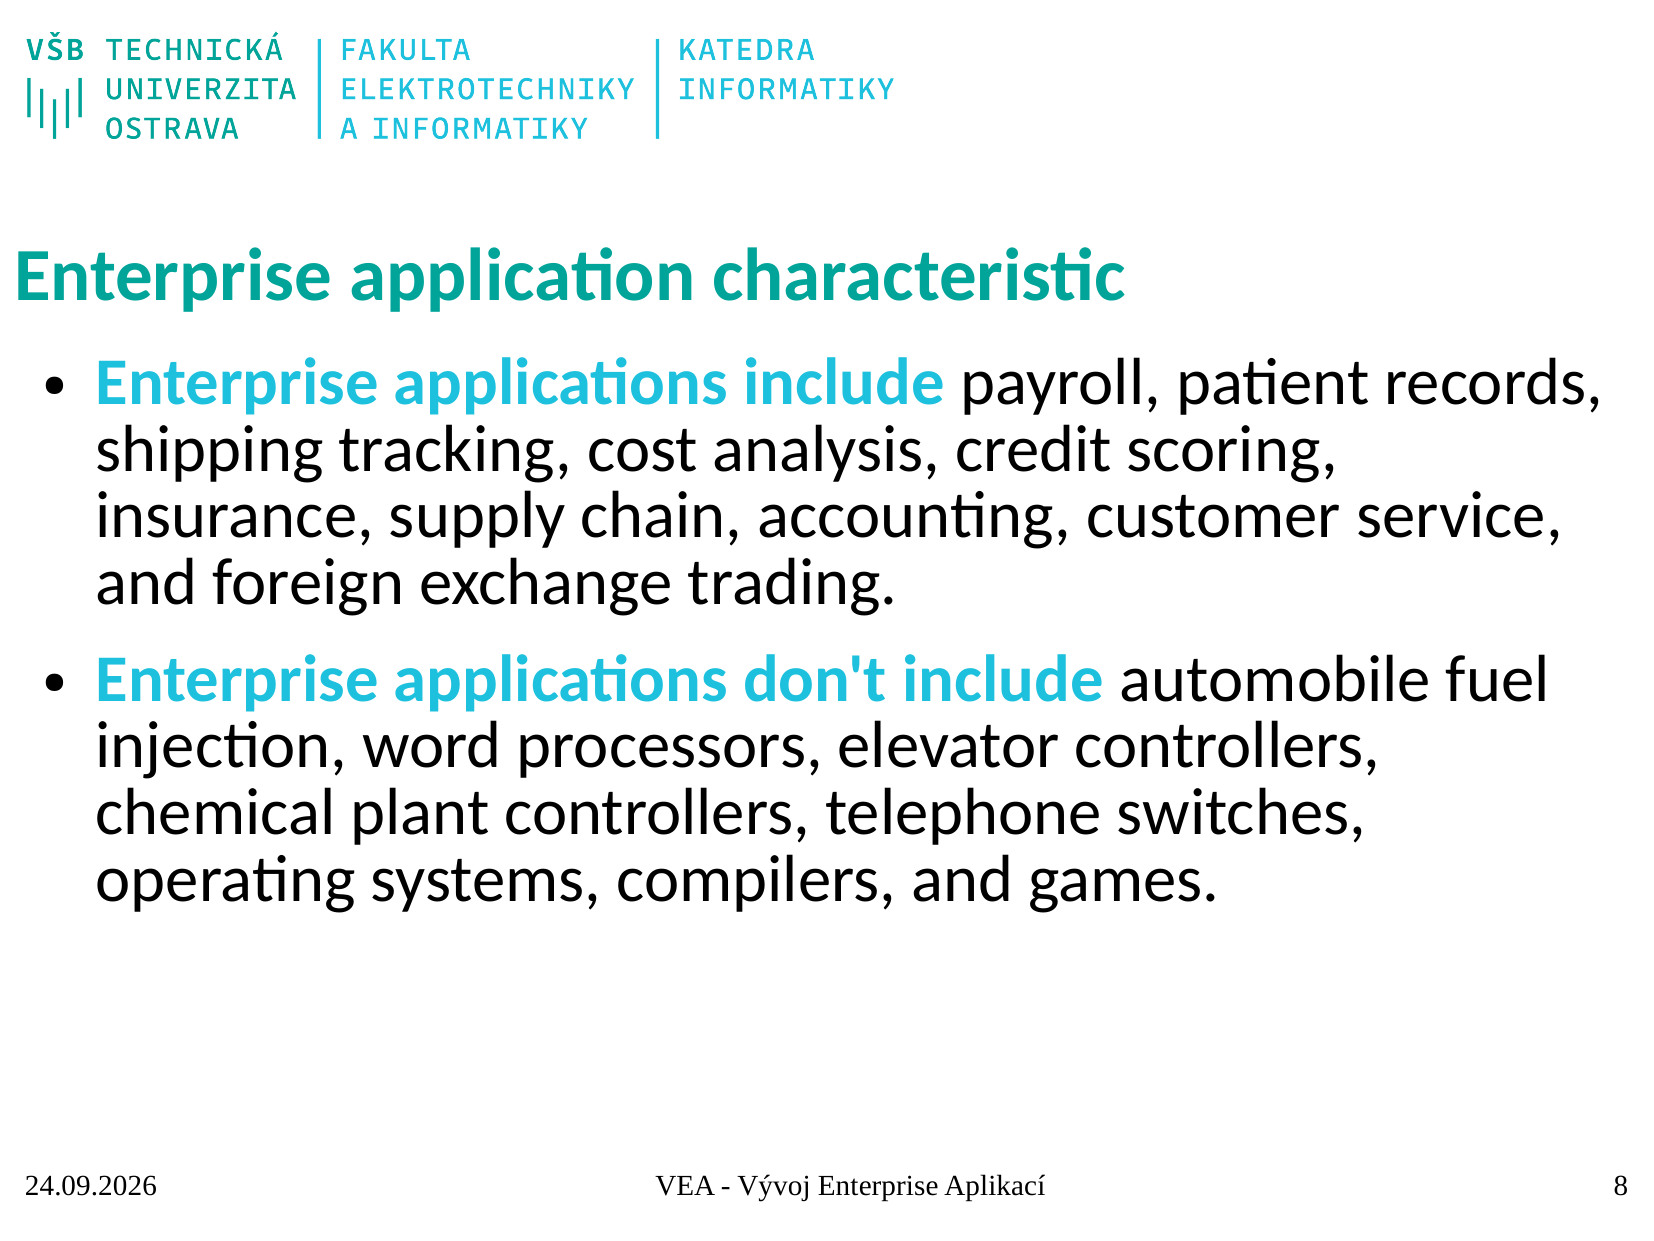

Enterprise application characteristic
# Enterprise applications include payroll, patient records, shipping tracking, cost analysis, credit scoring, insurance, supply chain, accounting, customer service, and foreign exchange trading.
Enterprise applications don't include automobile fuel injection, word processors, elevator controllers, chemical plant controllers, telephone switches, operating systems, compilers, and games.
VEA - Vývoj Enterprise Aplikací
8